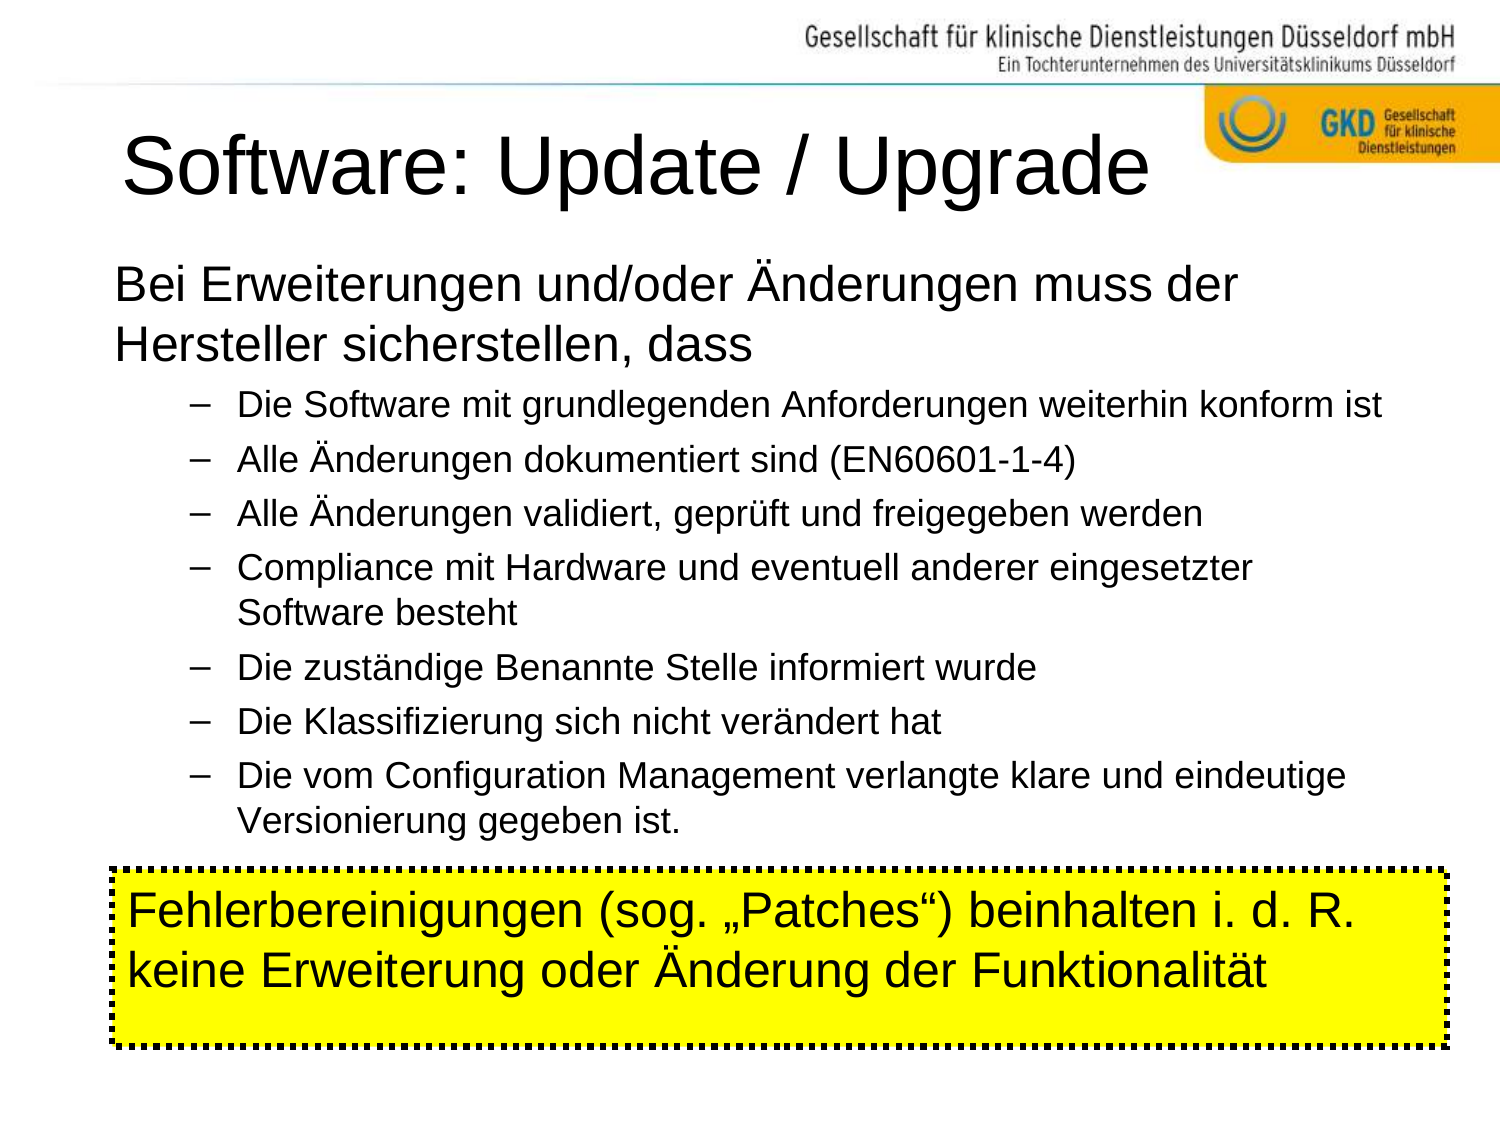

# Software: Update / Upgrade
Bei Erweiterungen und/oder Änderungen muss der Hersteller sicherstellen, dass
Die Software mit grundlegenden Anforderungen weiterhin konform ist
Alle Änderungen dokumentiert sind (EN60601-1-4)
Alle Änderungen validiert, geprüft und freigegeben werden
Compliance mit Hardware und eventuell anderer eingesetzter Software besteht
Die zuständige Benannte Stelle informiert wurde
Die Klassifizierung sich nicht verändert hat
Die vom Configuration Management verlangte klare und eindeutige Versionierung gegeben ist.
Fehlerbereinigungen (sog. „Patches“) beinhalten i. d. R. keine Erweiterung oder Änderung der Funktionalität